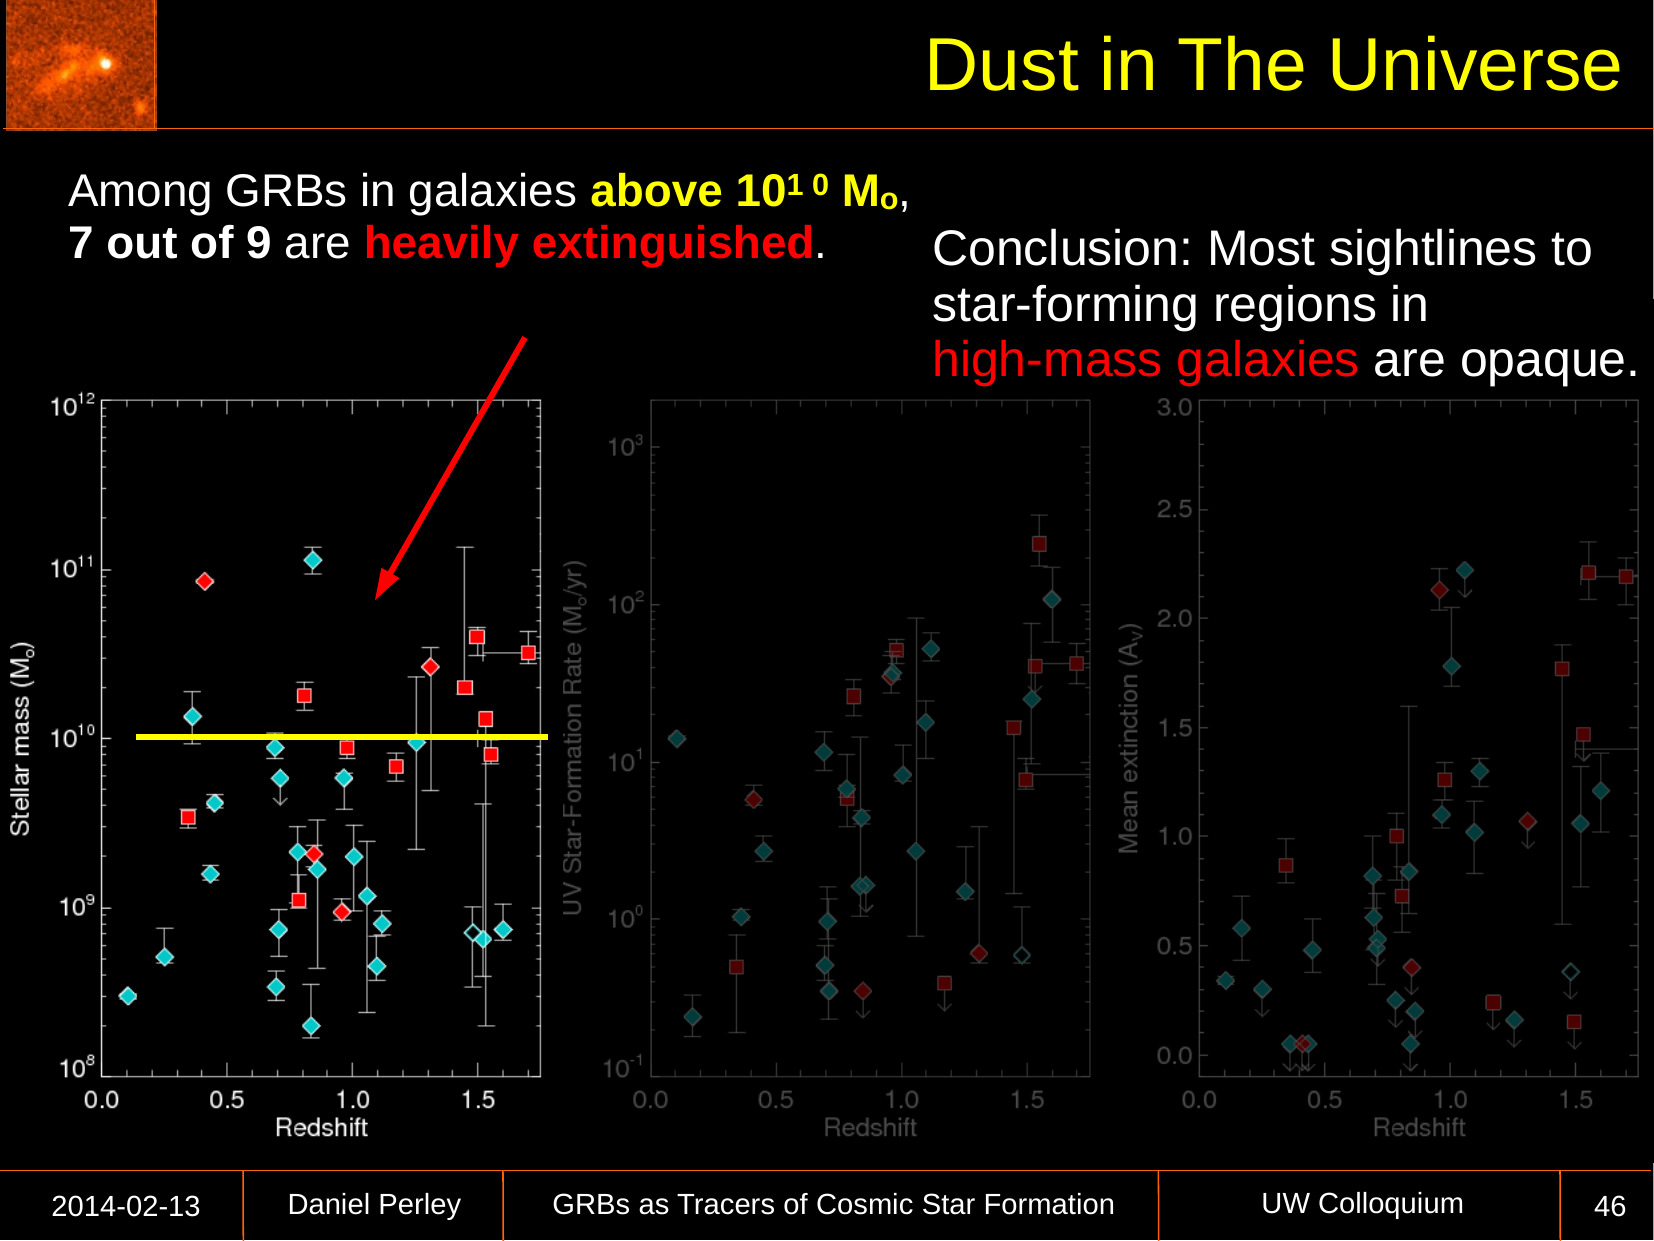

# Dust in The Universe
Among GRBs in galaxies above 101 0 Mo,
7 out of 9 are heavily extinguished.
Conclusion: Most sightlines to star-forming regions in
high-mass galaxies are opaque.
2014-02-13
46